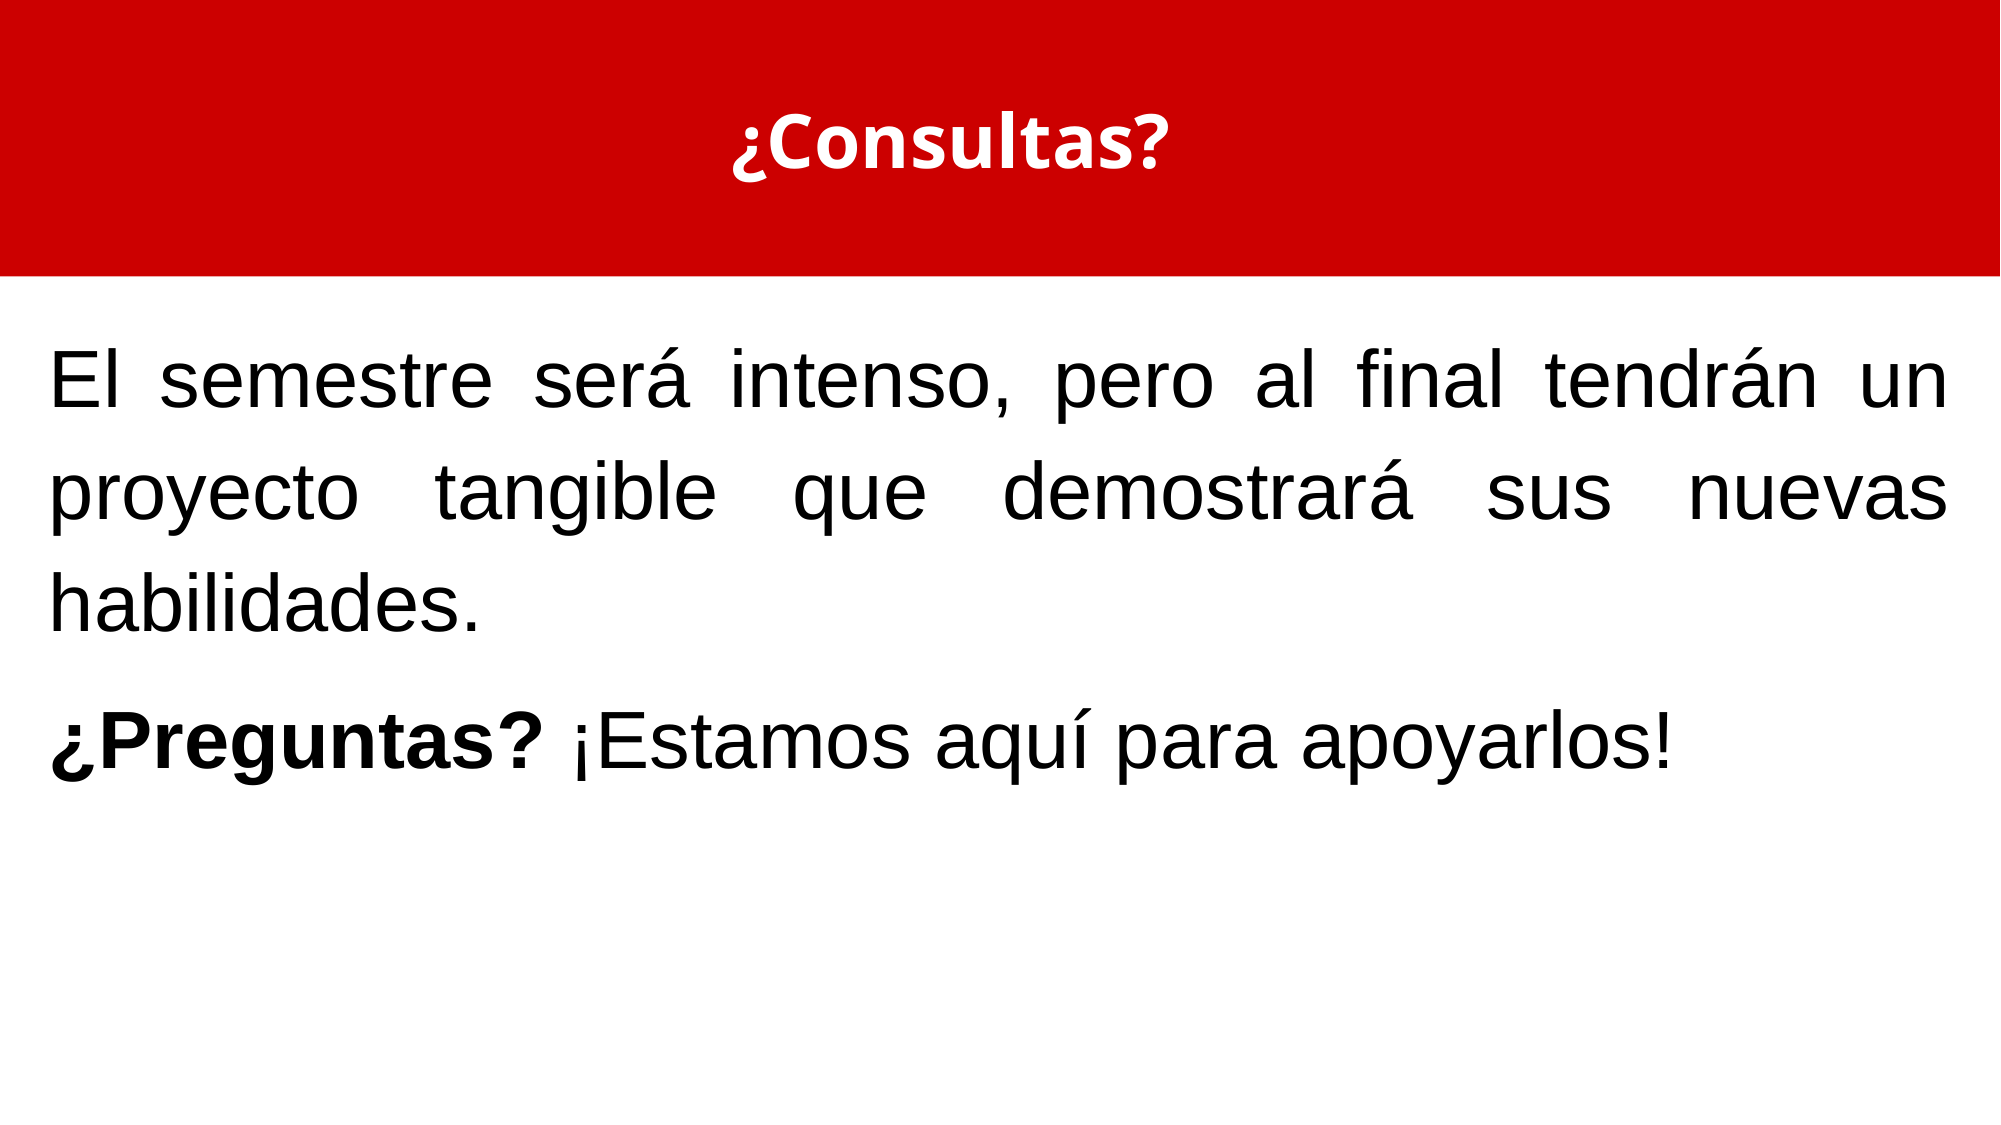

# ¿Consultas?
El semestre será intenso, pero al final tendrán un proyecto tangible que demostrará sus nuevas habilidades.
¿Preguntas? ¡Estamos aquí para apoyarlos!
Subtítulo